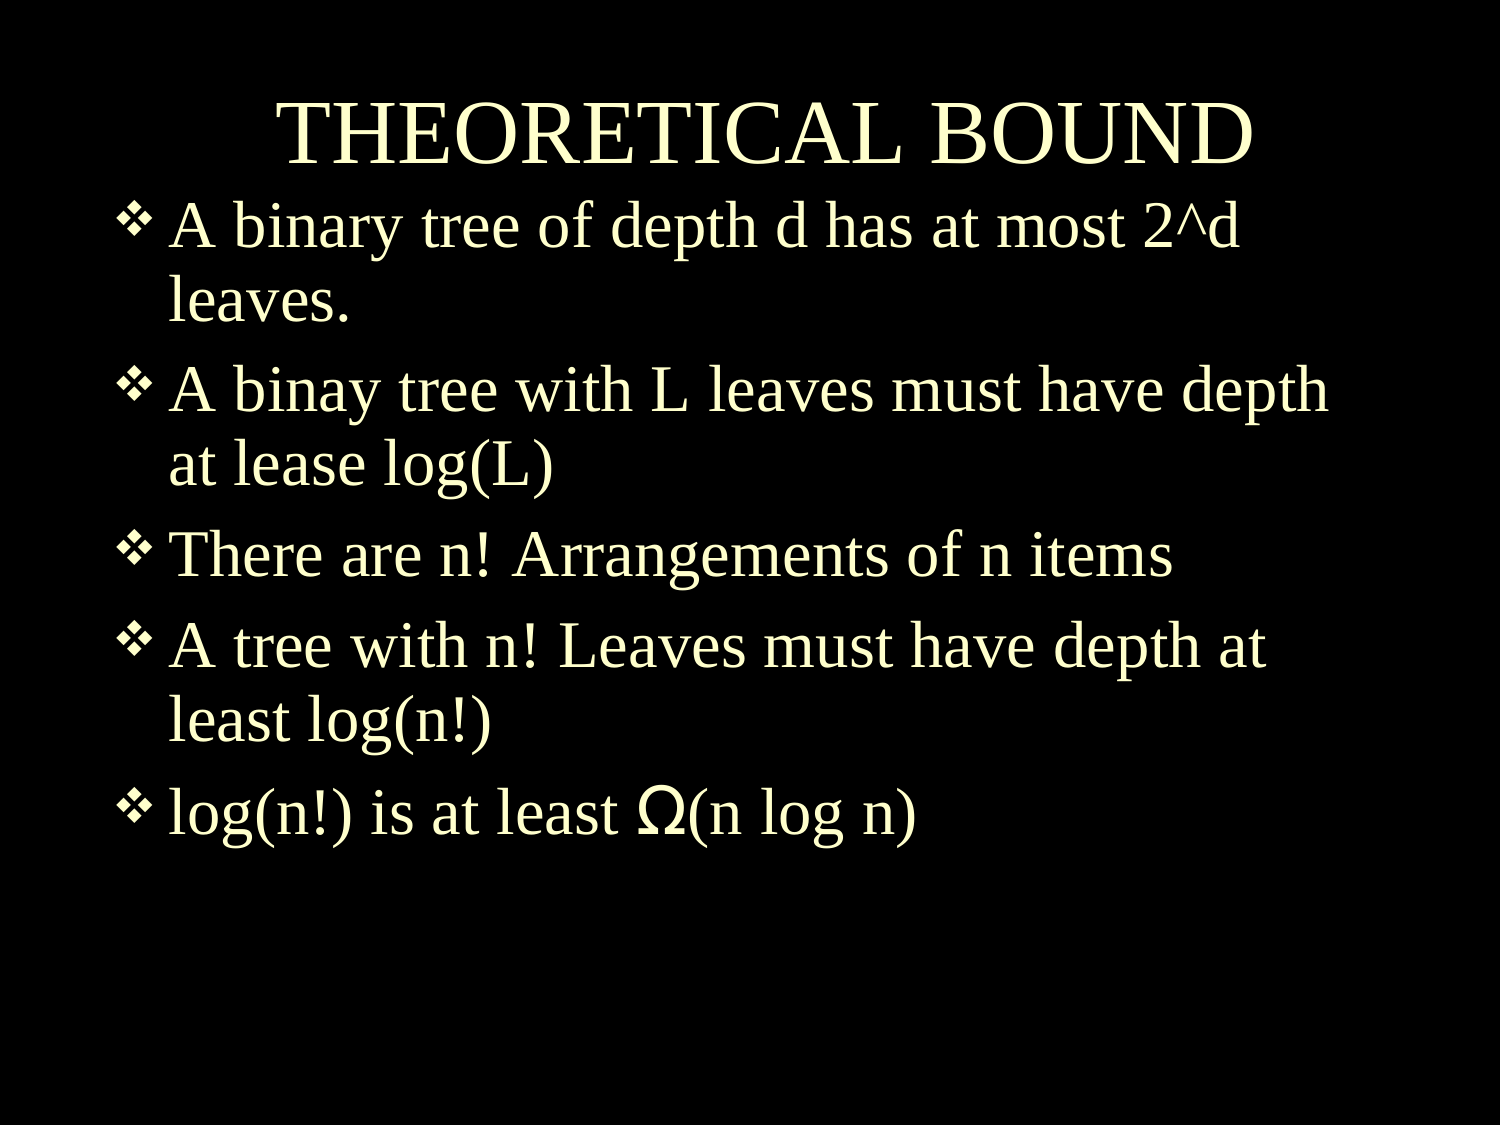

# THEORETICAL BOUND
A binary tree of depth d has at most 2^d leaves.
A binay tree with L leaves must have depth at lease log(L)
There are n! Arrangements of n items
A tree with n! Leaves must have depth at least log(n!)
log(n!) is at least Ω(n log n)